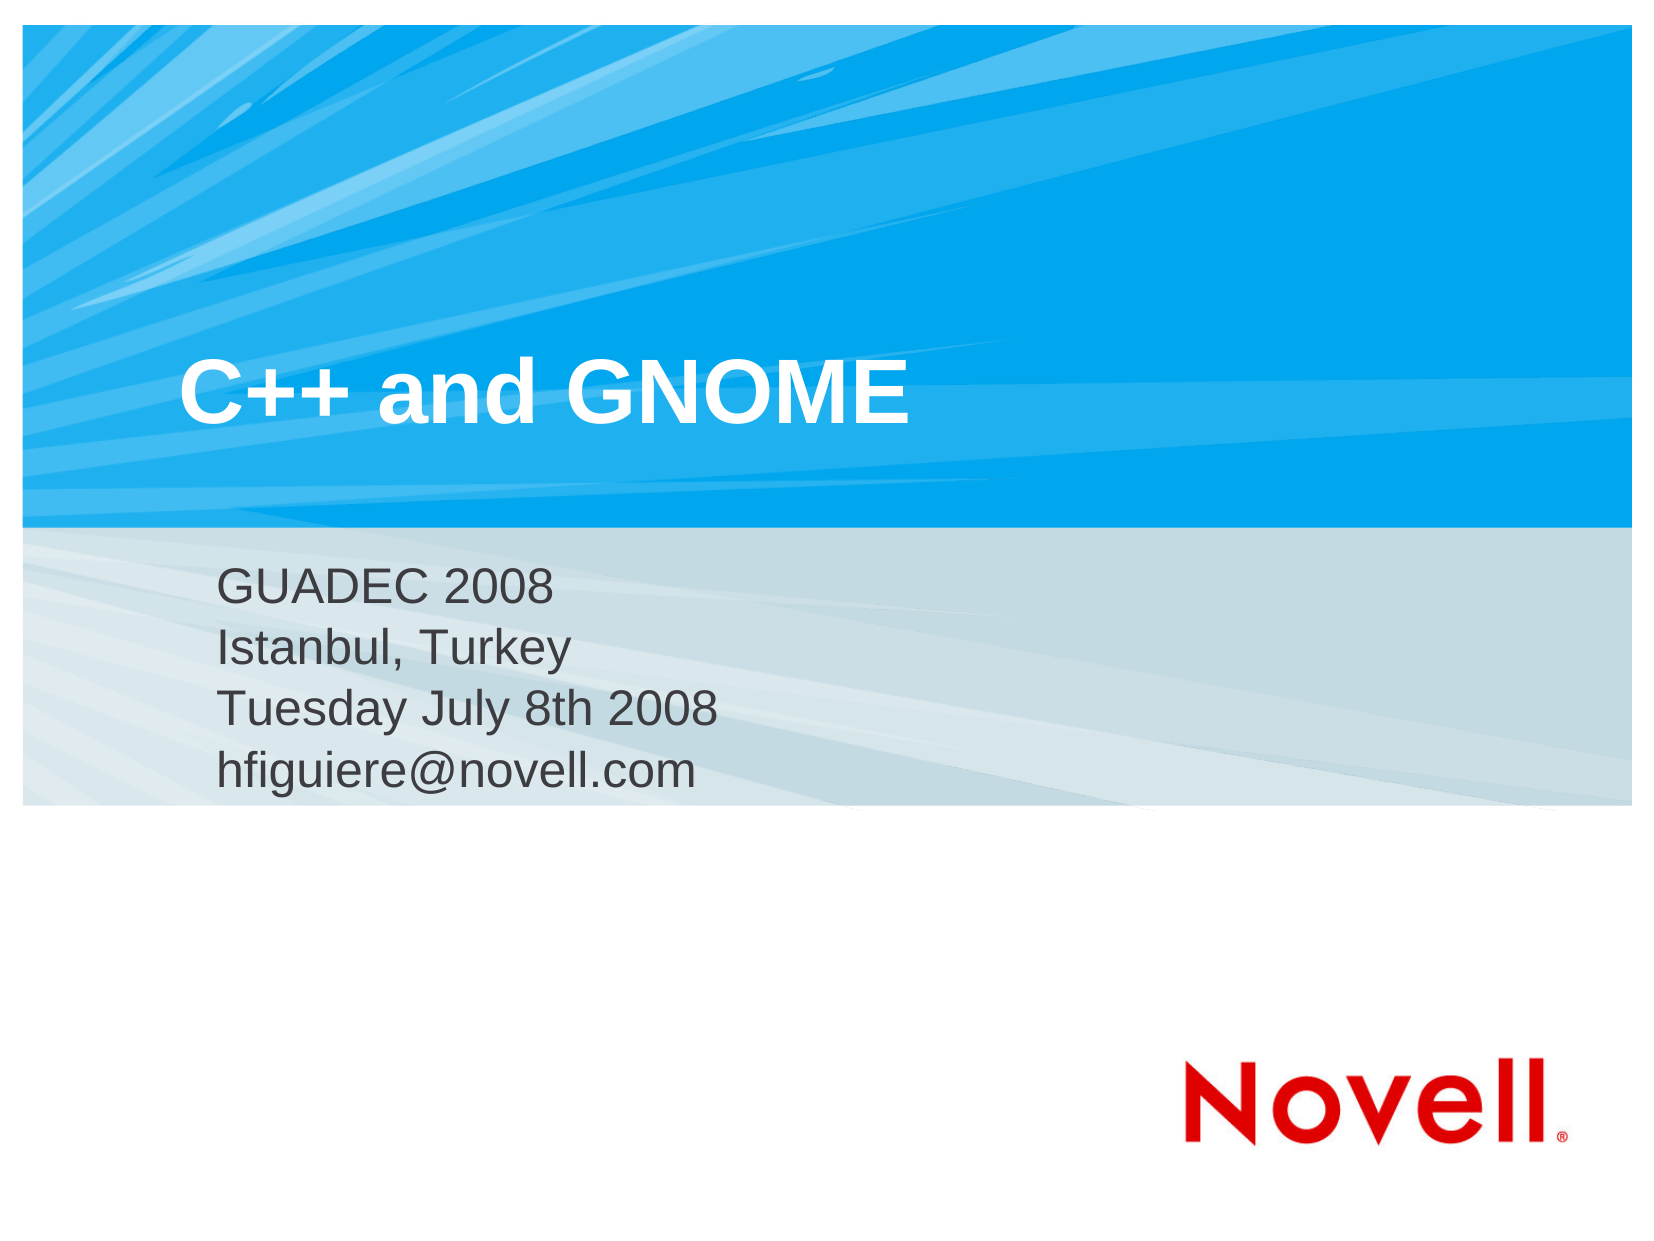

# C++ and GNOME
GUADEC 2008
Istanbul, Turkey
Tuesday July 8th 2008
hfiguiere@novell.com